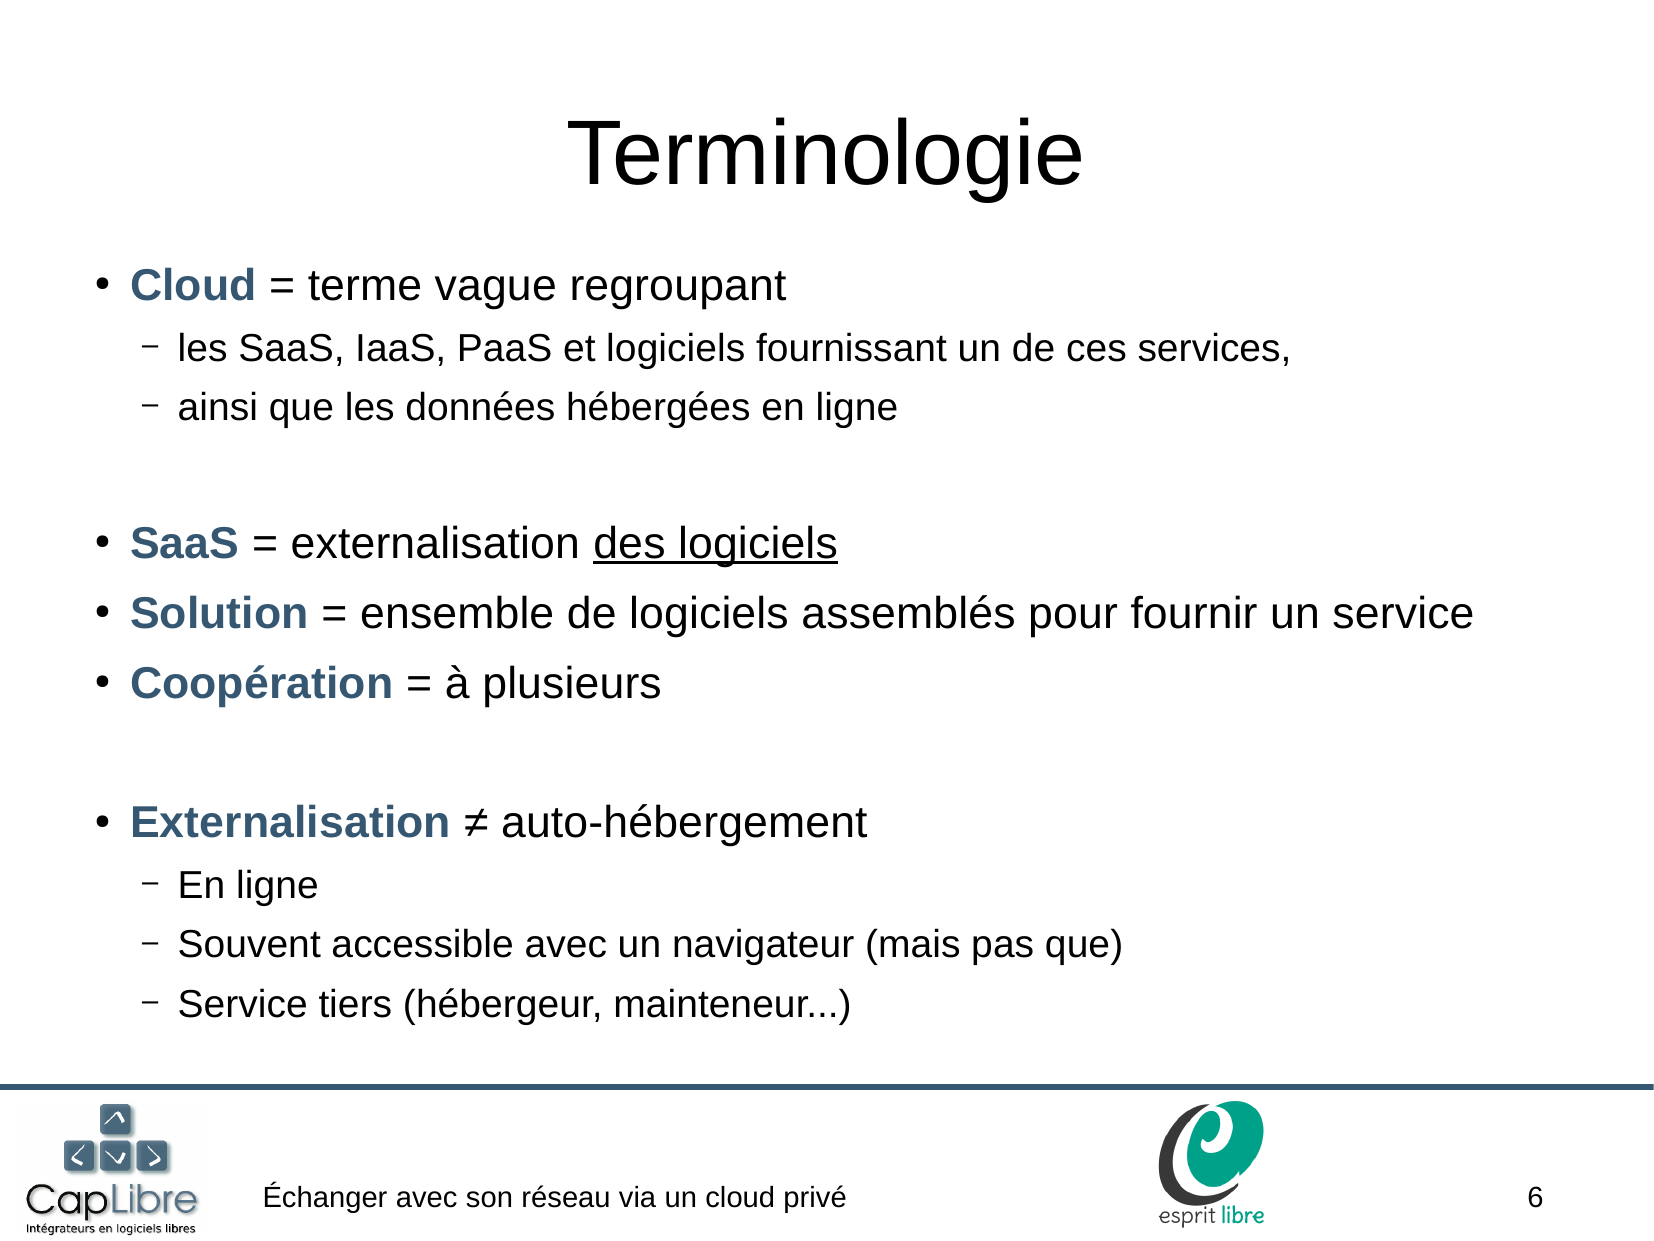

# Terminologie
Cloud = terme vague regroupant
les SaaS, IaaS, PaaS et logiciels fournissant un de ces services,
ainsi que les données hébergées en ligne
SaaS = externalisation des logiciels
Solution = ensemble de logiciels assemblés pour fournir un service
Coopération = à plusieurs
Externalisation ≠ auto-hébergement
En ligne
Souvent accessible avec un navigateur (mais pas que)
Service tiers (hébergeur, mainteneur...)
Échanger avec son réseau via un cloud privé